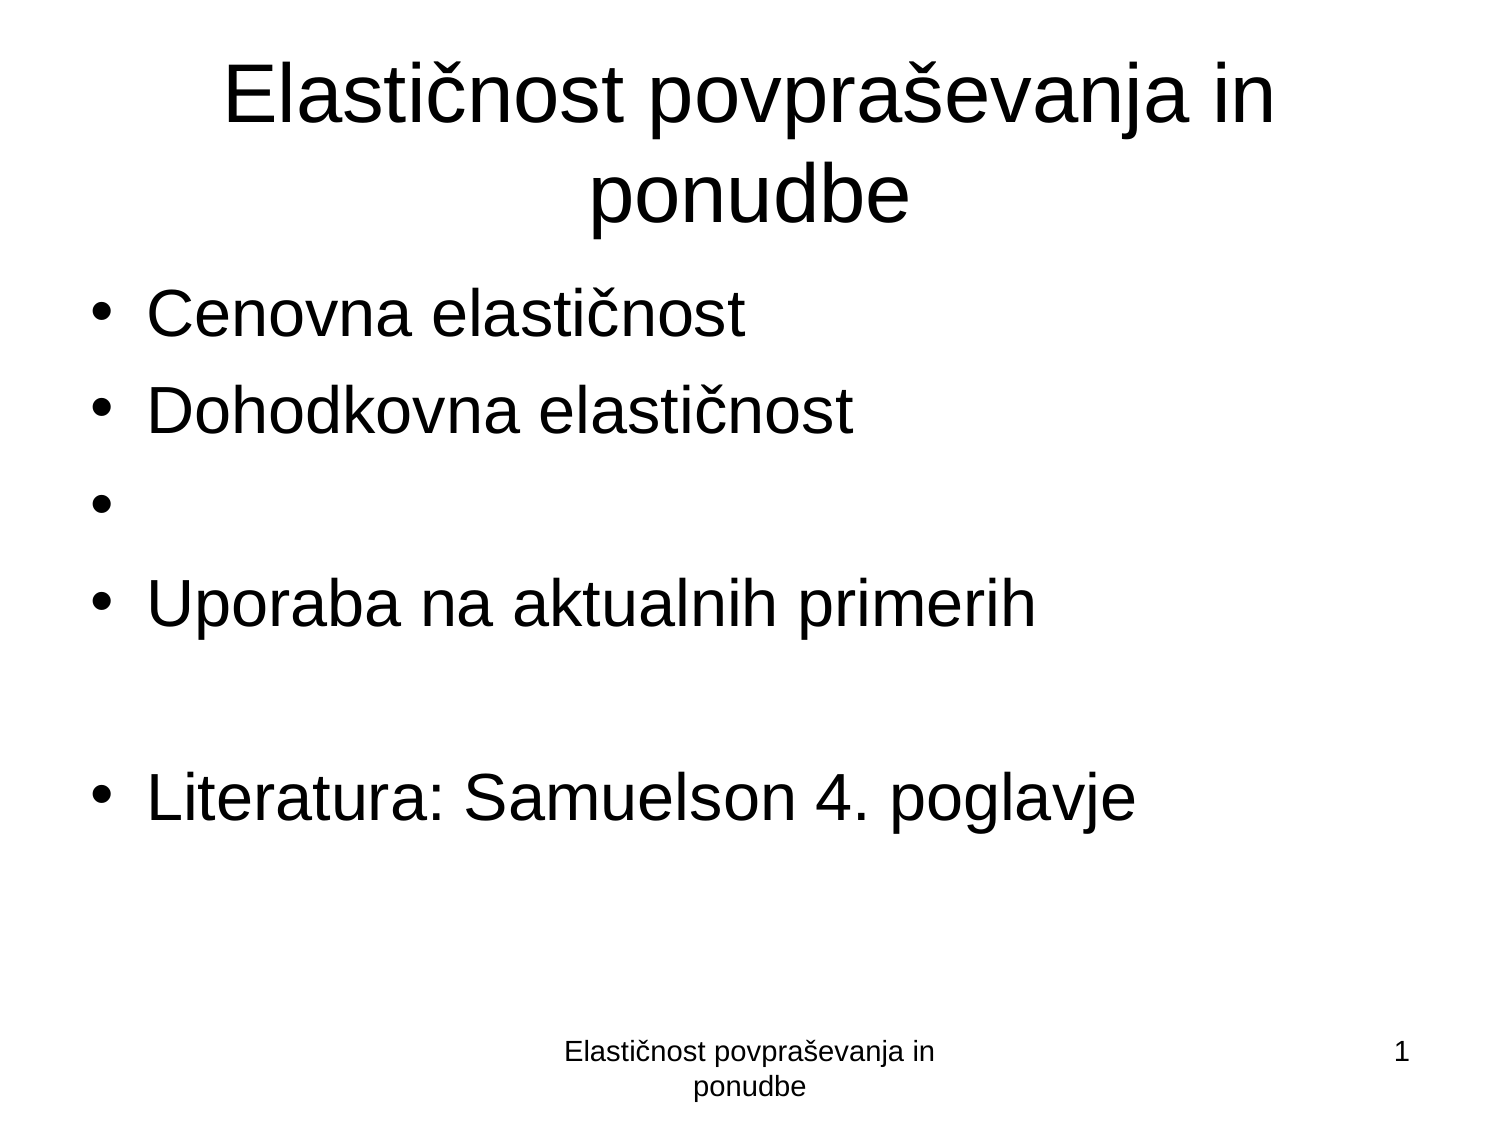

# Elastičnost povpraševanja in ponudbe
Cenovna elastičnost
Dohodkovna elastičnost
Uporaba na aktualnih primerih
Literatura: Samuelson 4. poglavje
Elastičnost povpraševanja in ponudbe